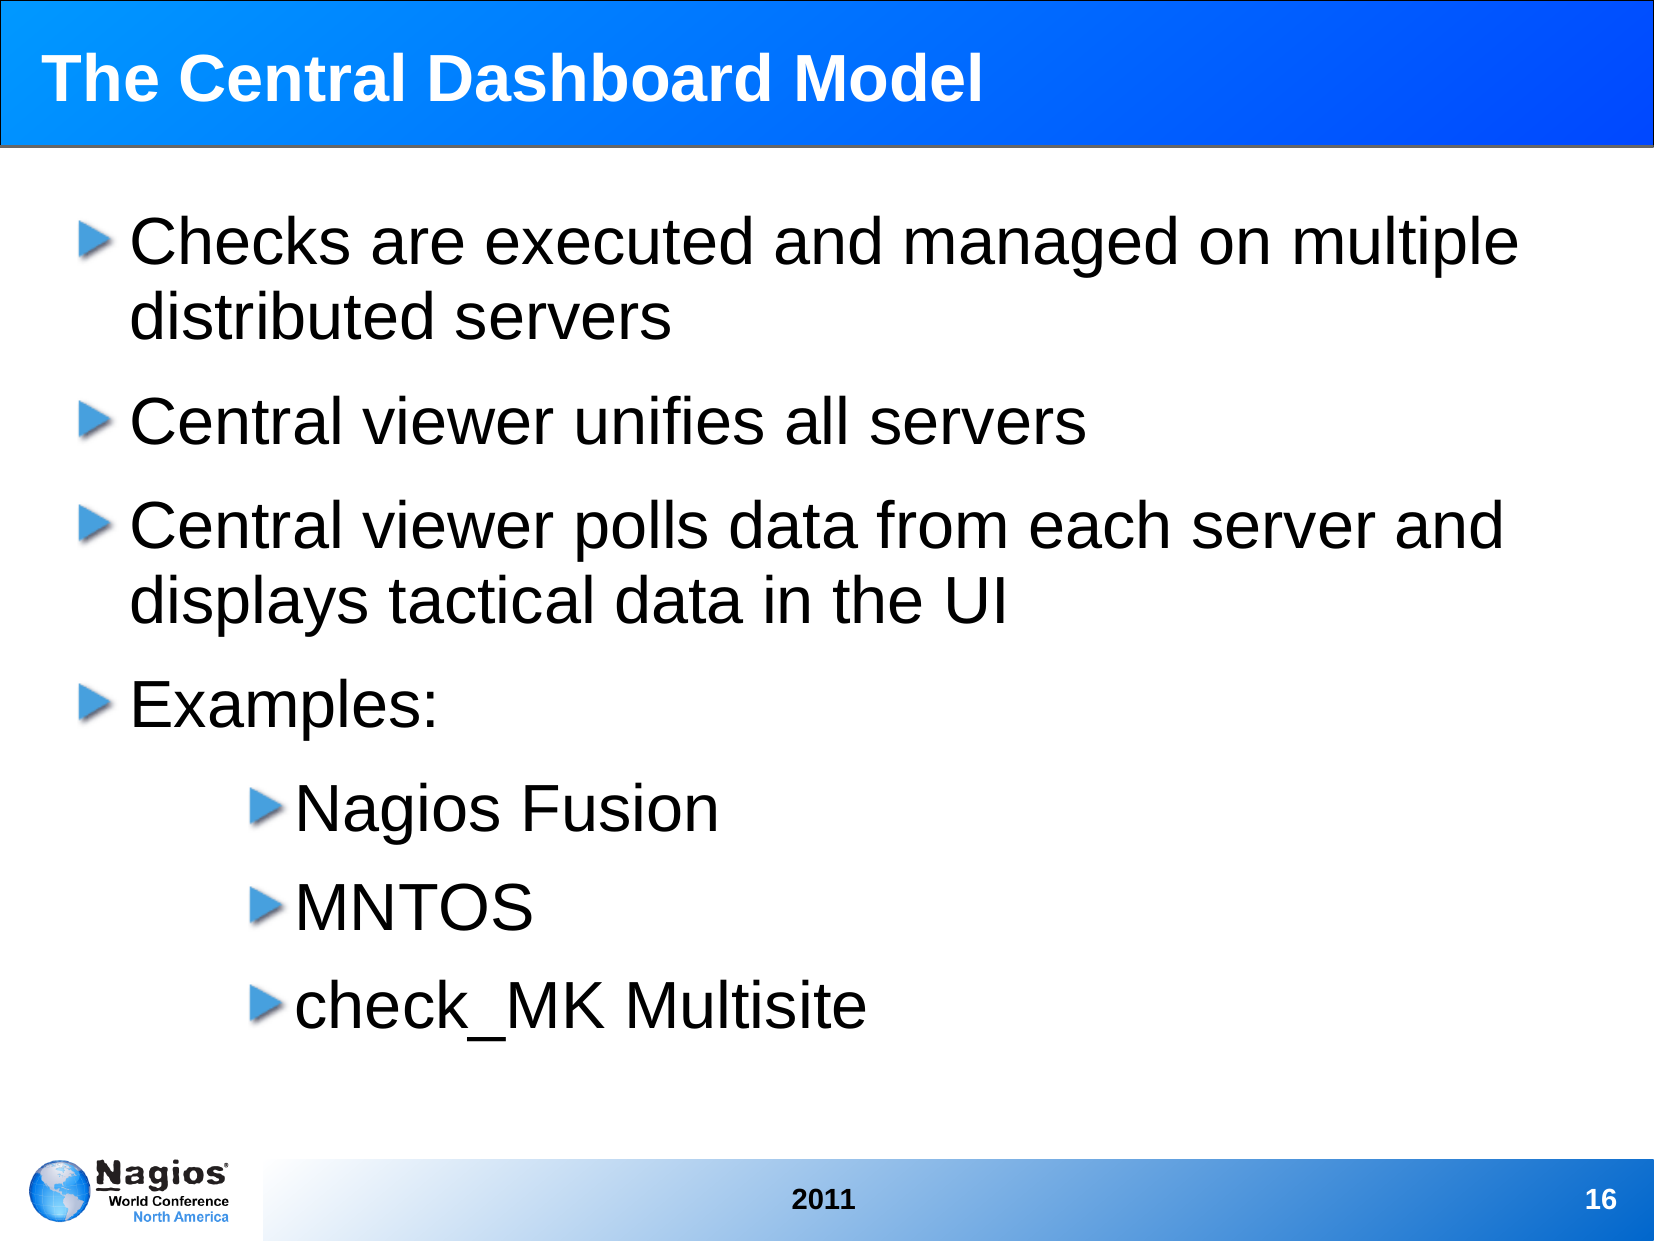

# The Central Dashboard Model
Checks are executed and managed on multiple distributed servers
Central viewer unifies all servers
Central viewer polls data from each server and displays tactical data in the UI
Examples:
Nagios Fusion
MNTOS
check_MK Multisite
2011
16